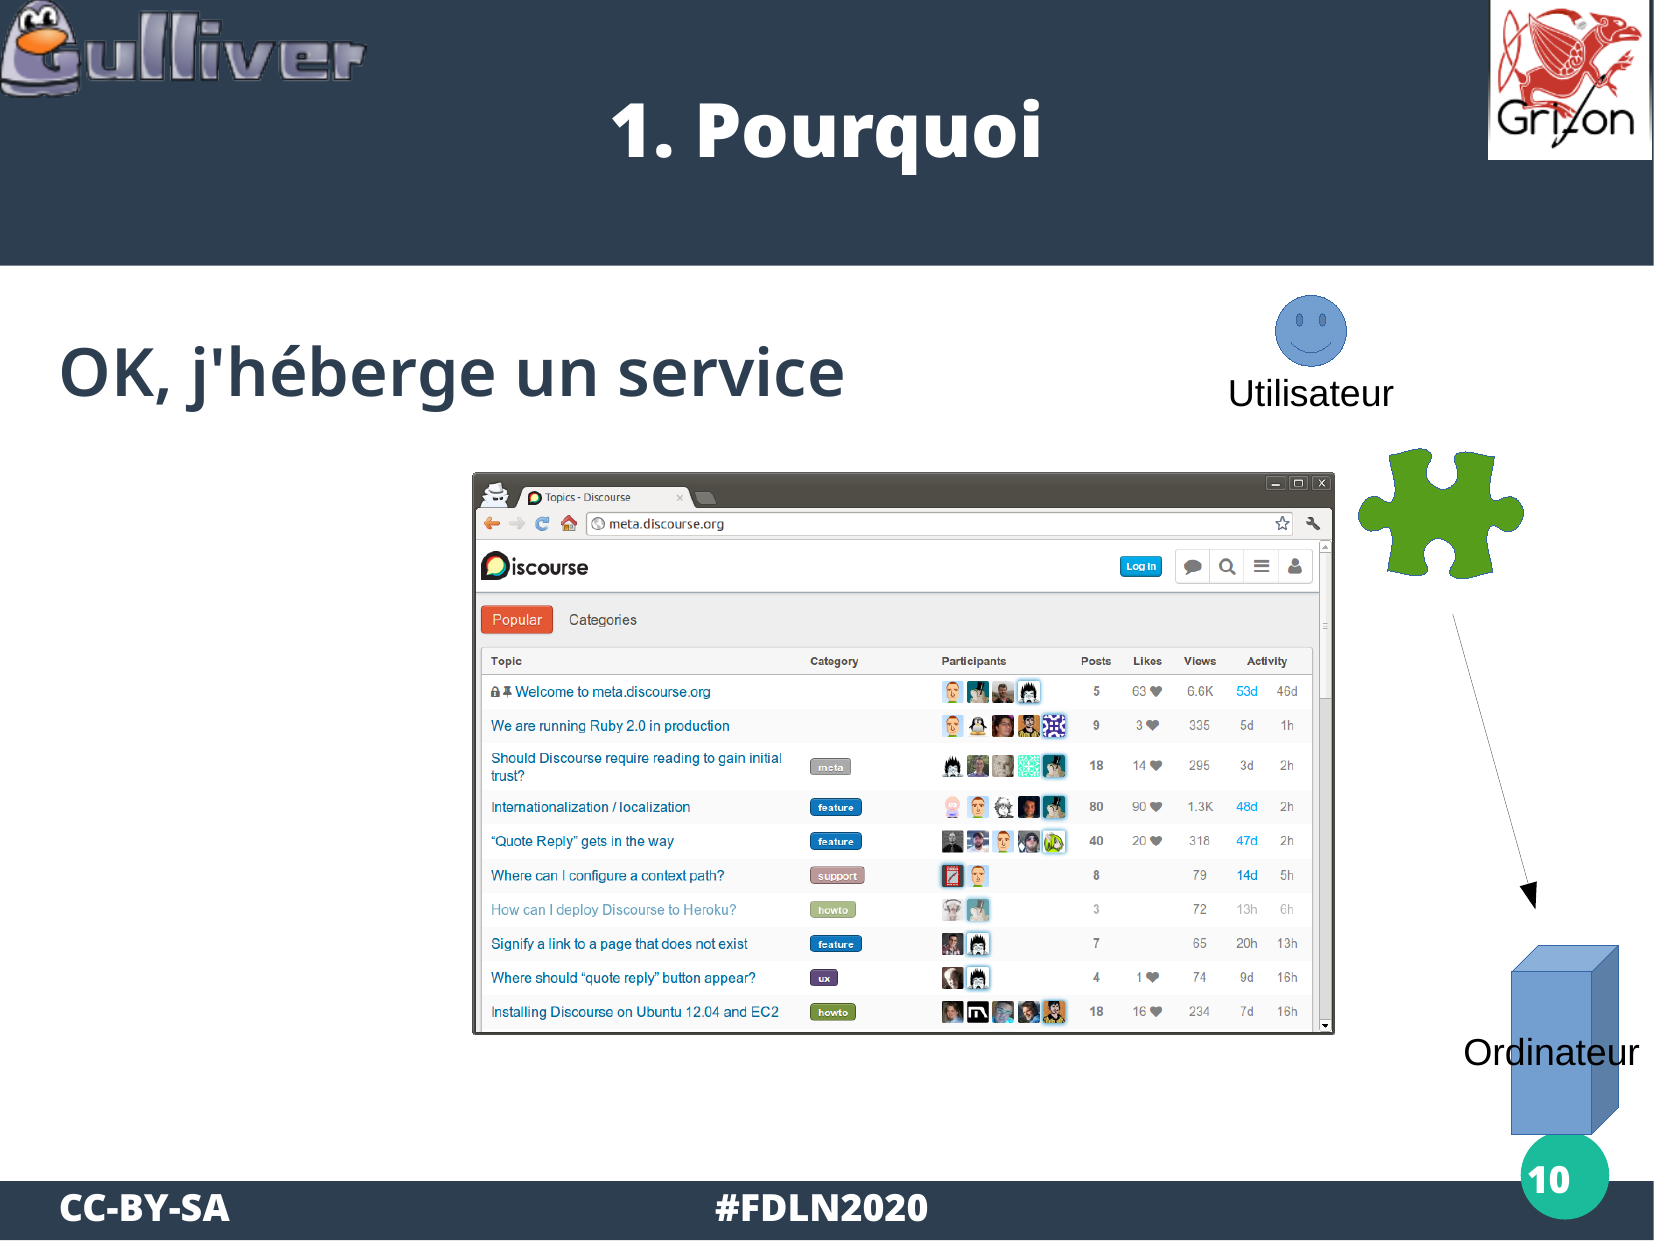

# 1. Pourquoi
Utilisateur
OK, j'héberge un service
Ordinateur
10